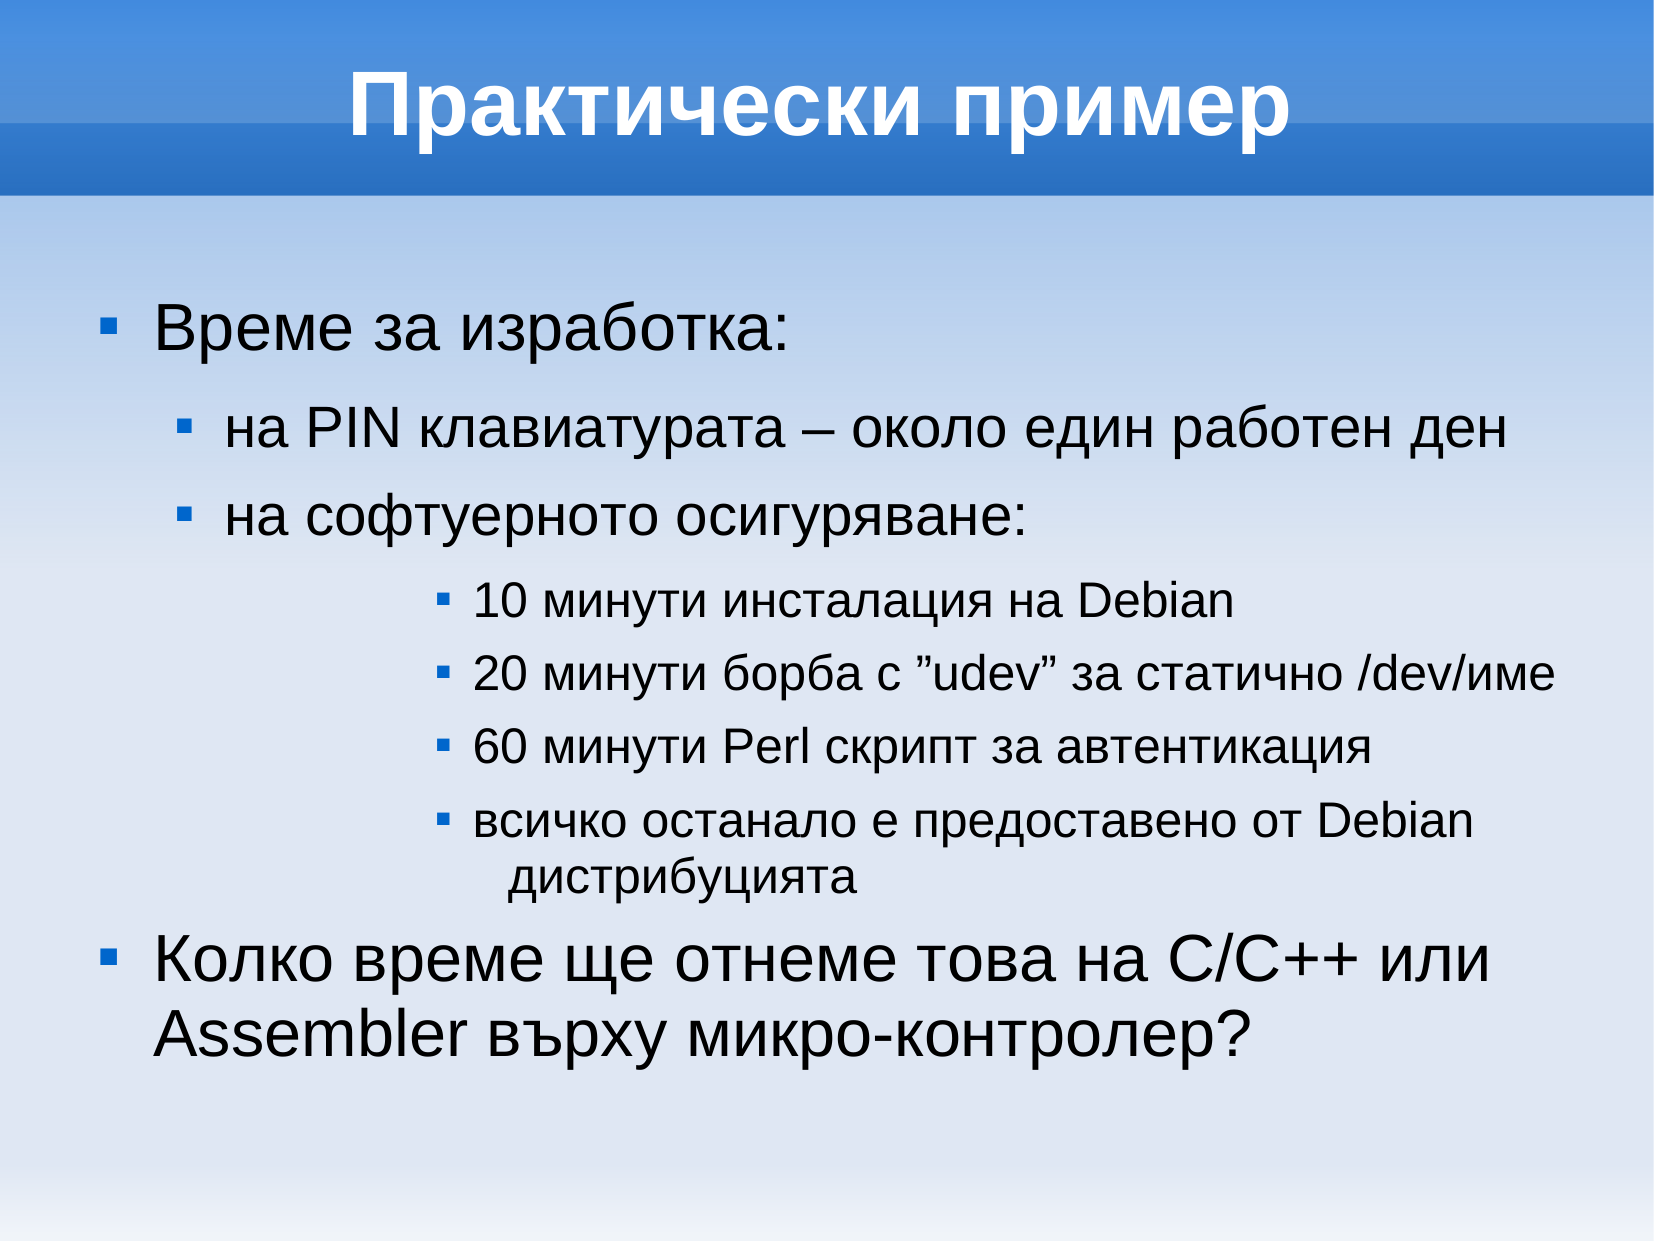

# Практически пример
Време за изработка:
на PIN клавиатурата – около един работен ден
на софтуерното осигуряване:
10 минути инсталация на Debian
20 минути борба с ”udev” за статично /dev/име
60 минути Perl скрипт за автентикация
всичко останало е предоставено от Debian дистрибуцията
Колко време ще отнеме това на C/C++ или Assembler върху микро-контролер?